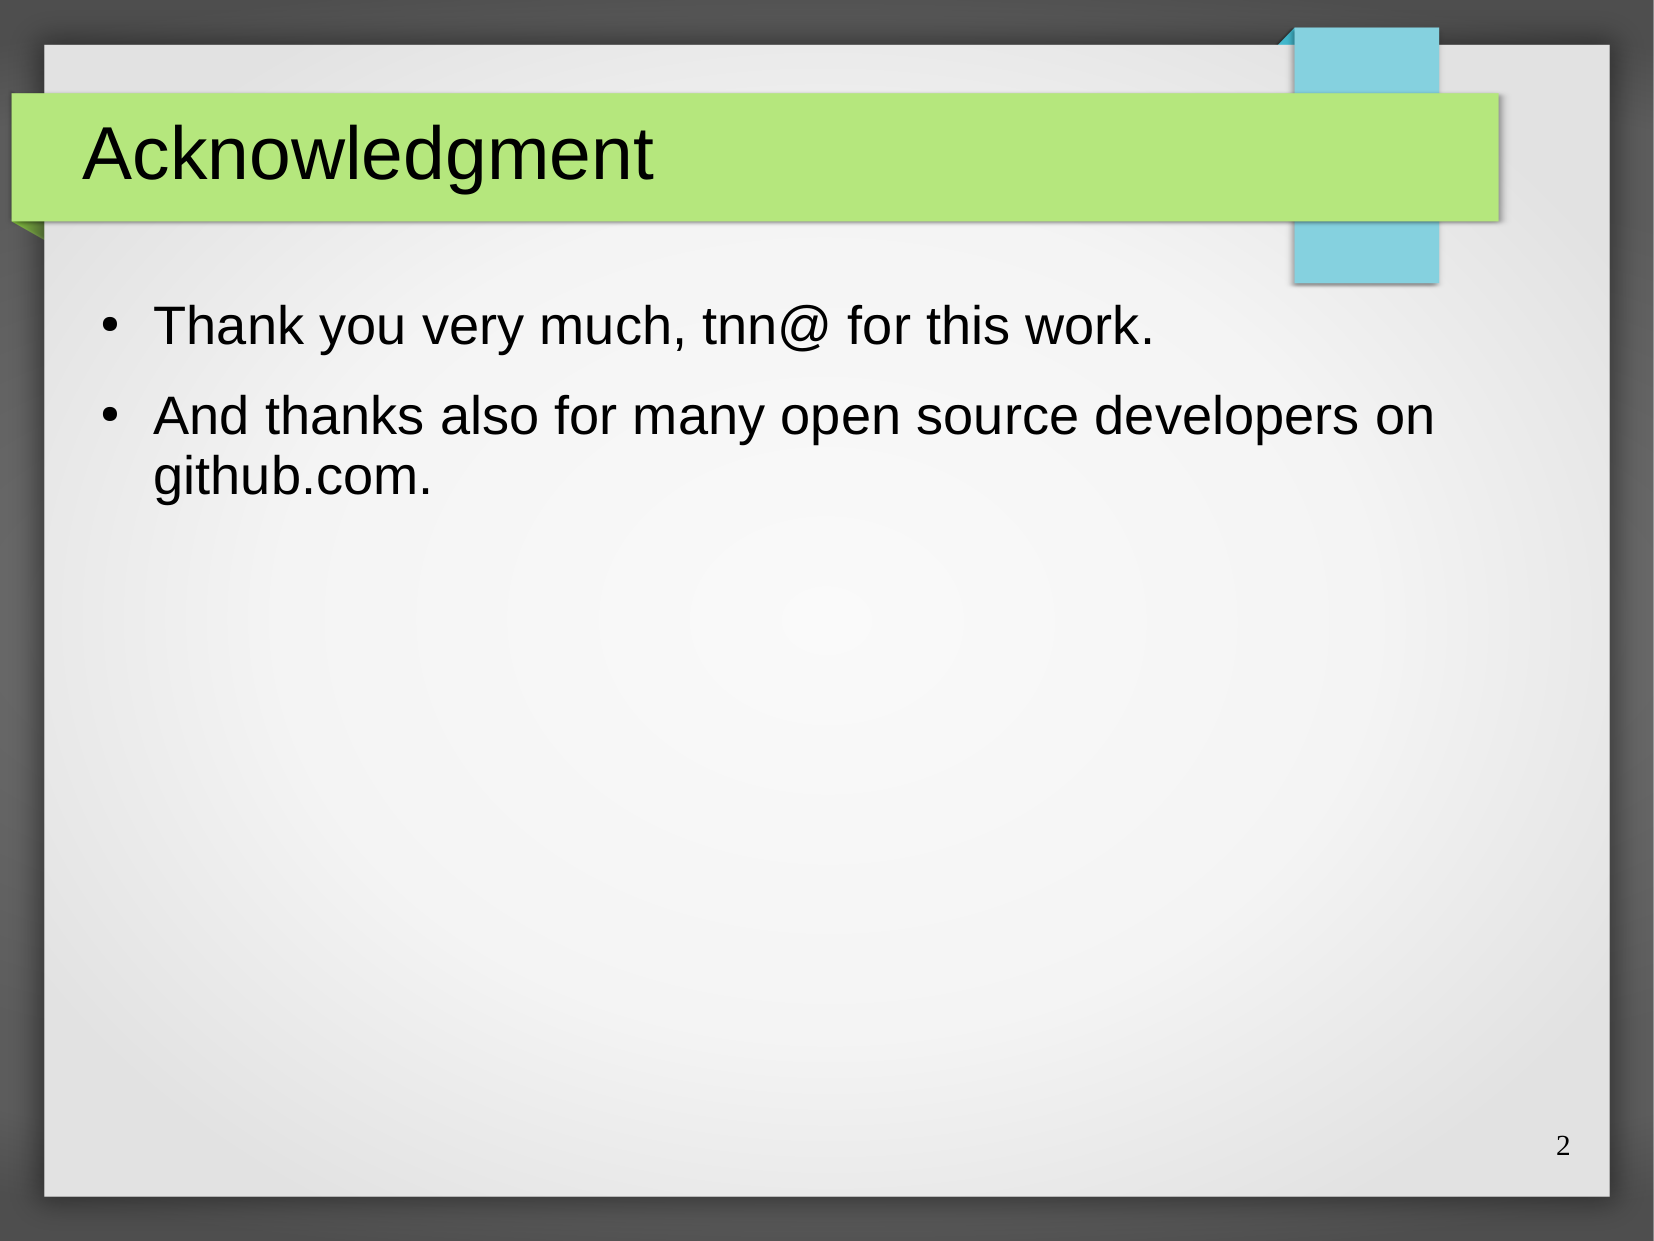

# Acknowledgment
Thank you very much, tnn@ for this work.
And thanks also for many open source developers on github.com.
2